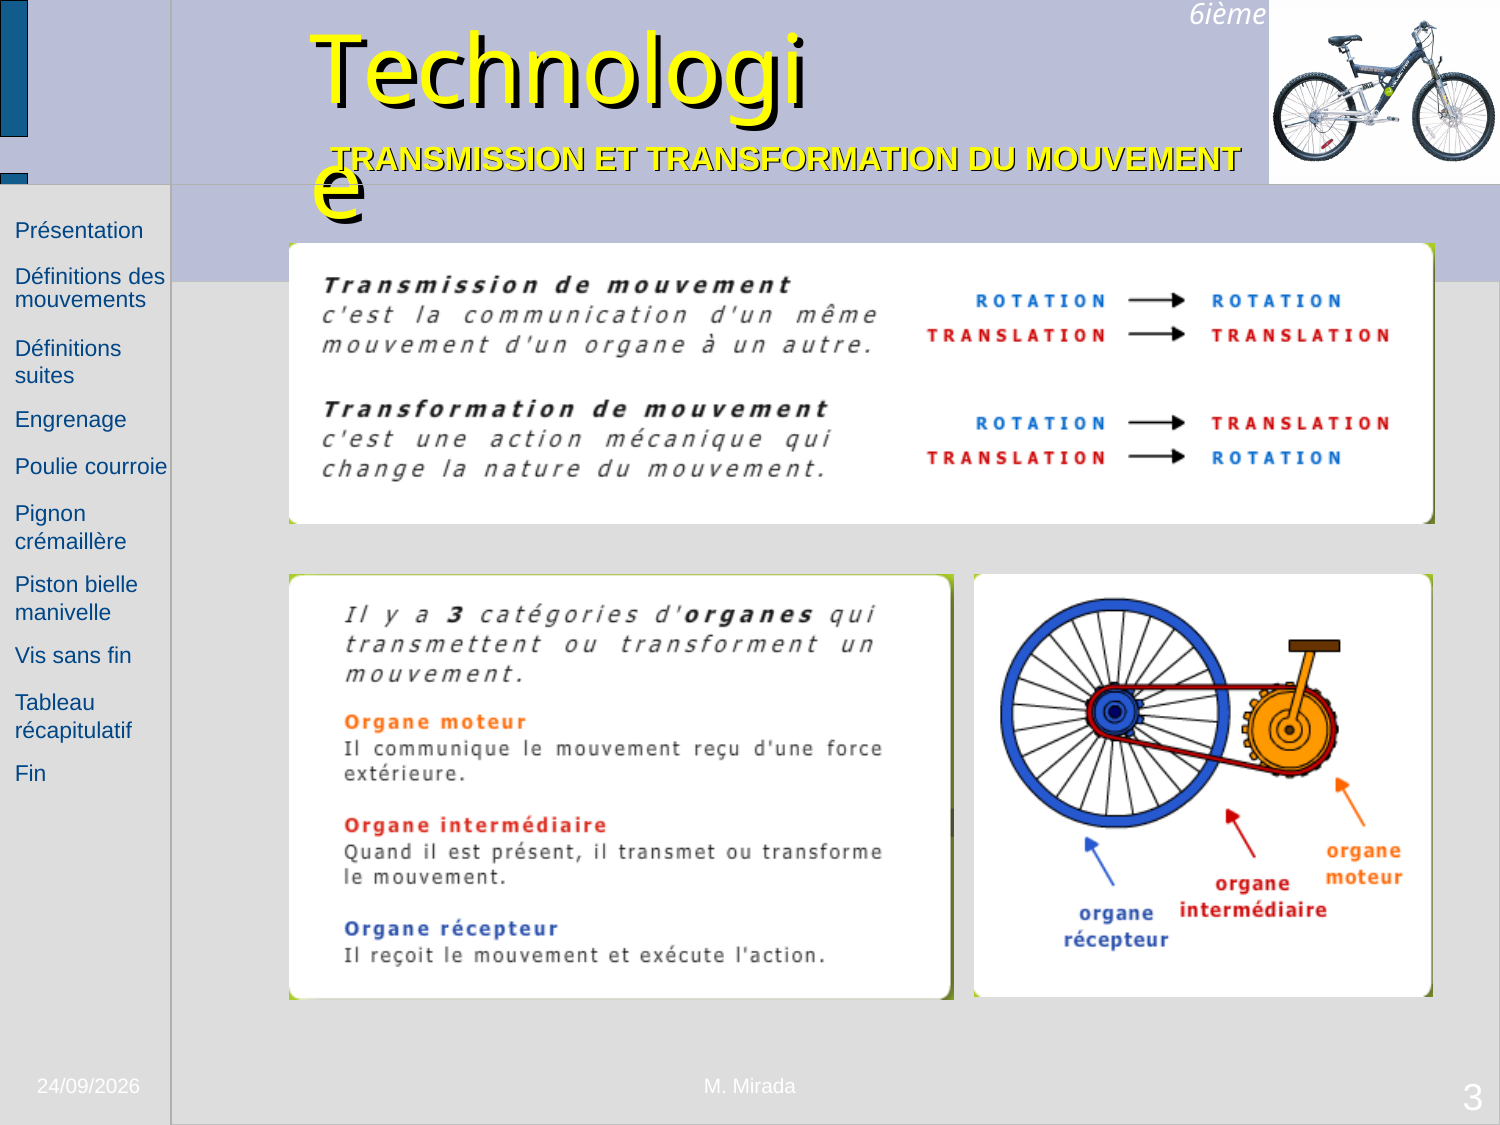

# Technologie
6ième
TRANSMISSION ET TRANSFORMATION DU MOUVEMENT
Présentation
Définitions des
mouvements
Définitions suites
Engrenage
Poulie courroie
Pignon crémaillère
Piston bielle manivelle
Vis sans fin
Tableau récapitulatif
Fin
M. Mirada